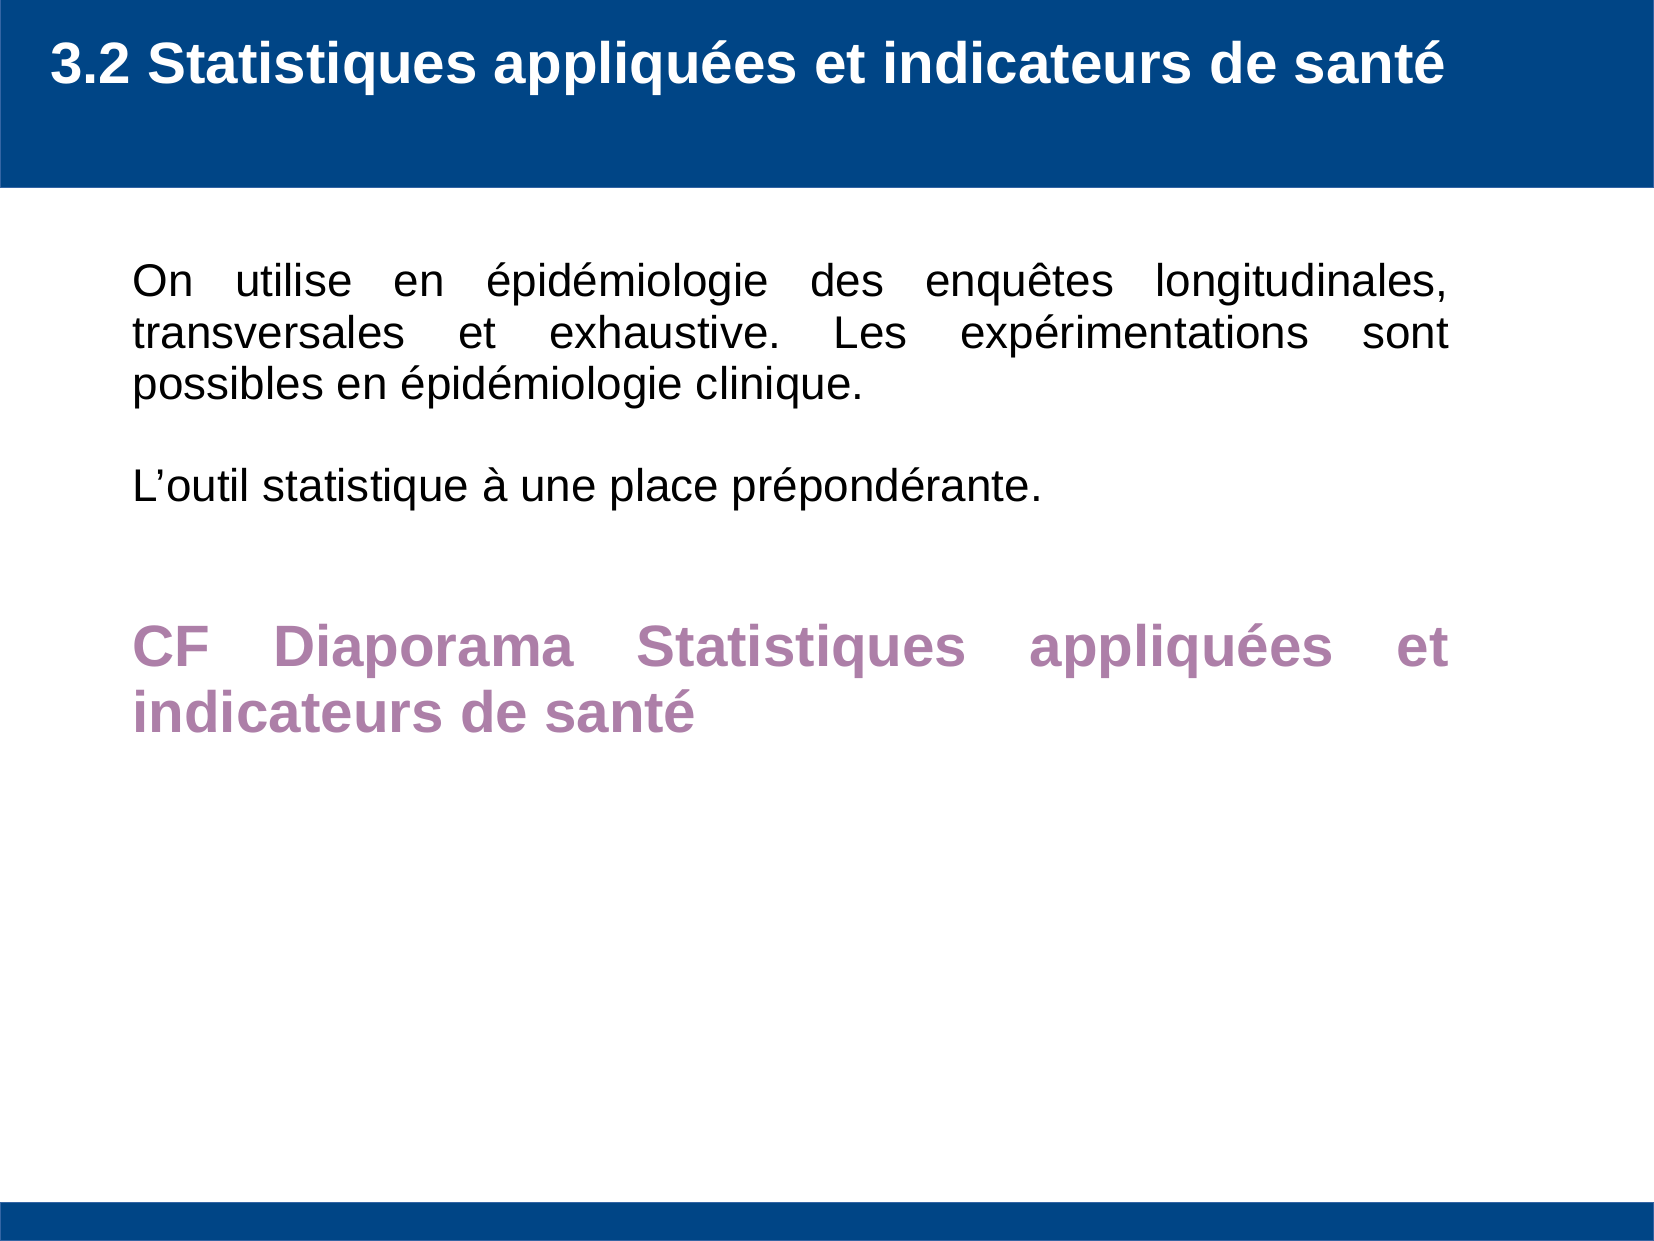

3.2 Statistiques appliquées et indicateurs de santé
On utilise en épidémiologie des enquêtes longitudinales, transversales et exhaustive. Les expérimentations sont possibles en épidémiologie clinique.
L’outil statistique à une place prépondérante.
CF Diaporama Statistiques appliquées et indicateurs de santé